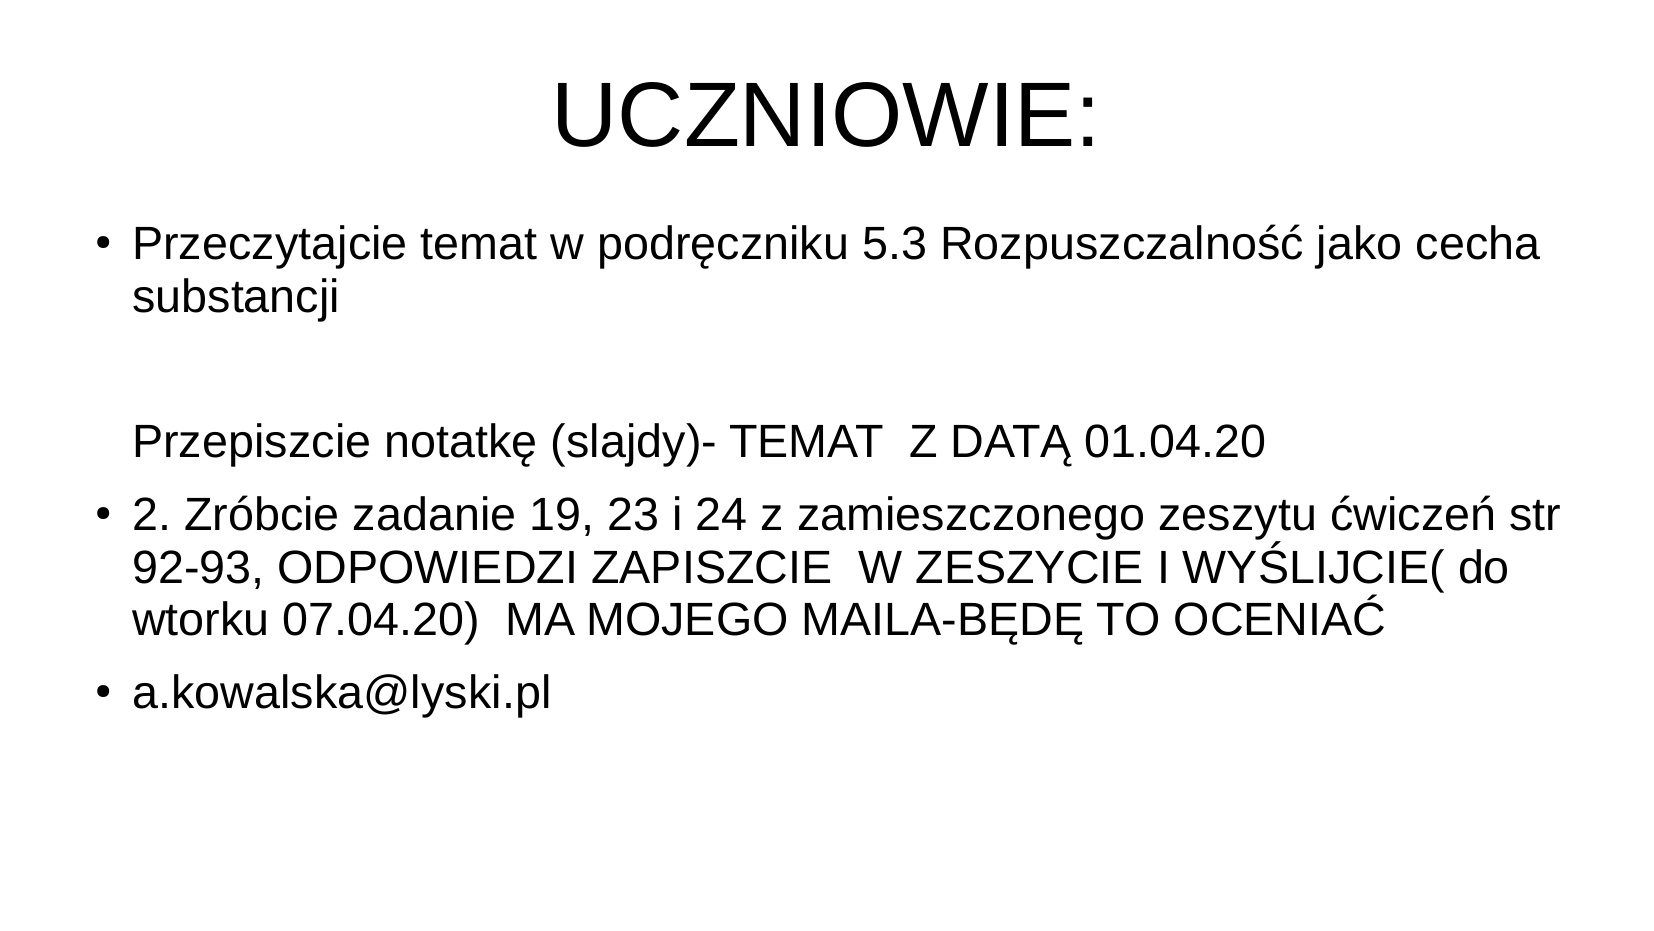

# UCZNIOWIE:
Przeczytajcie temat w podręczniku 5.3 Rozpuszczalność jako cecha substancji
Przepiszcie notatkę (slajdy)- TEMAT Z DATĄ 01.04.20
2. Zróbcie zadanie 19, 23 i 24 z zamieszczonego zeszytu ćwiczeń str 92-93, ODPOWIEDZI ZAPISZCIE W ZESZYCIE I WYŚLIJCIE( do wtorku 07.04.20) MA MOJEGO MAILA-BĘDĘ TO OCENIAĆ
a.kowalska@lyski.pl